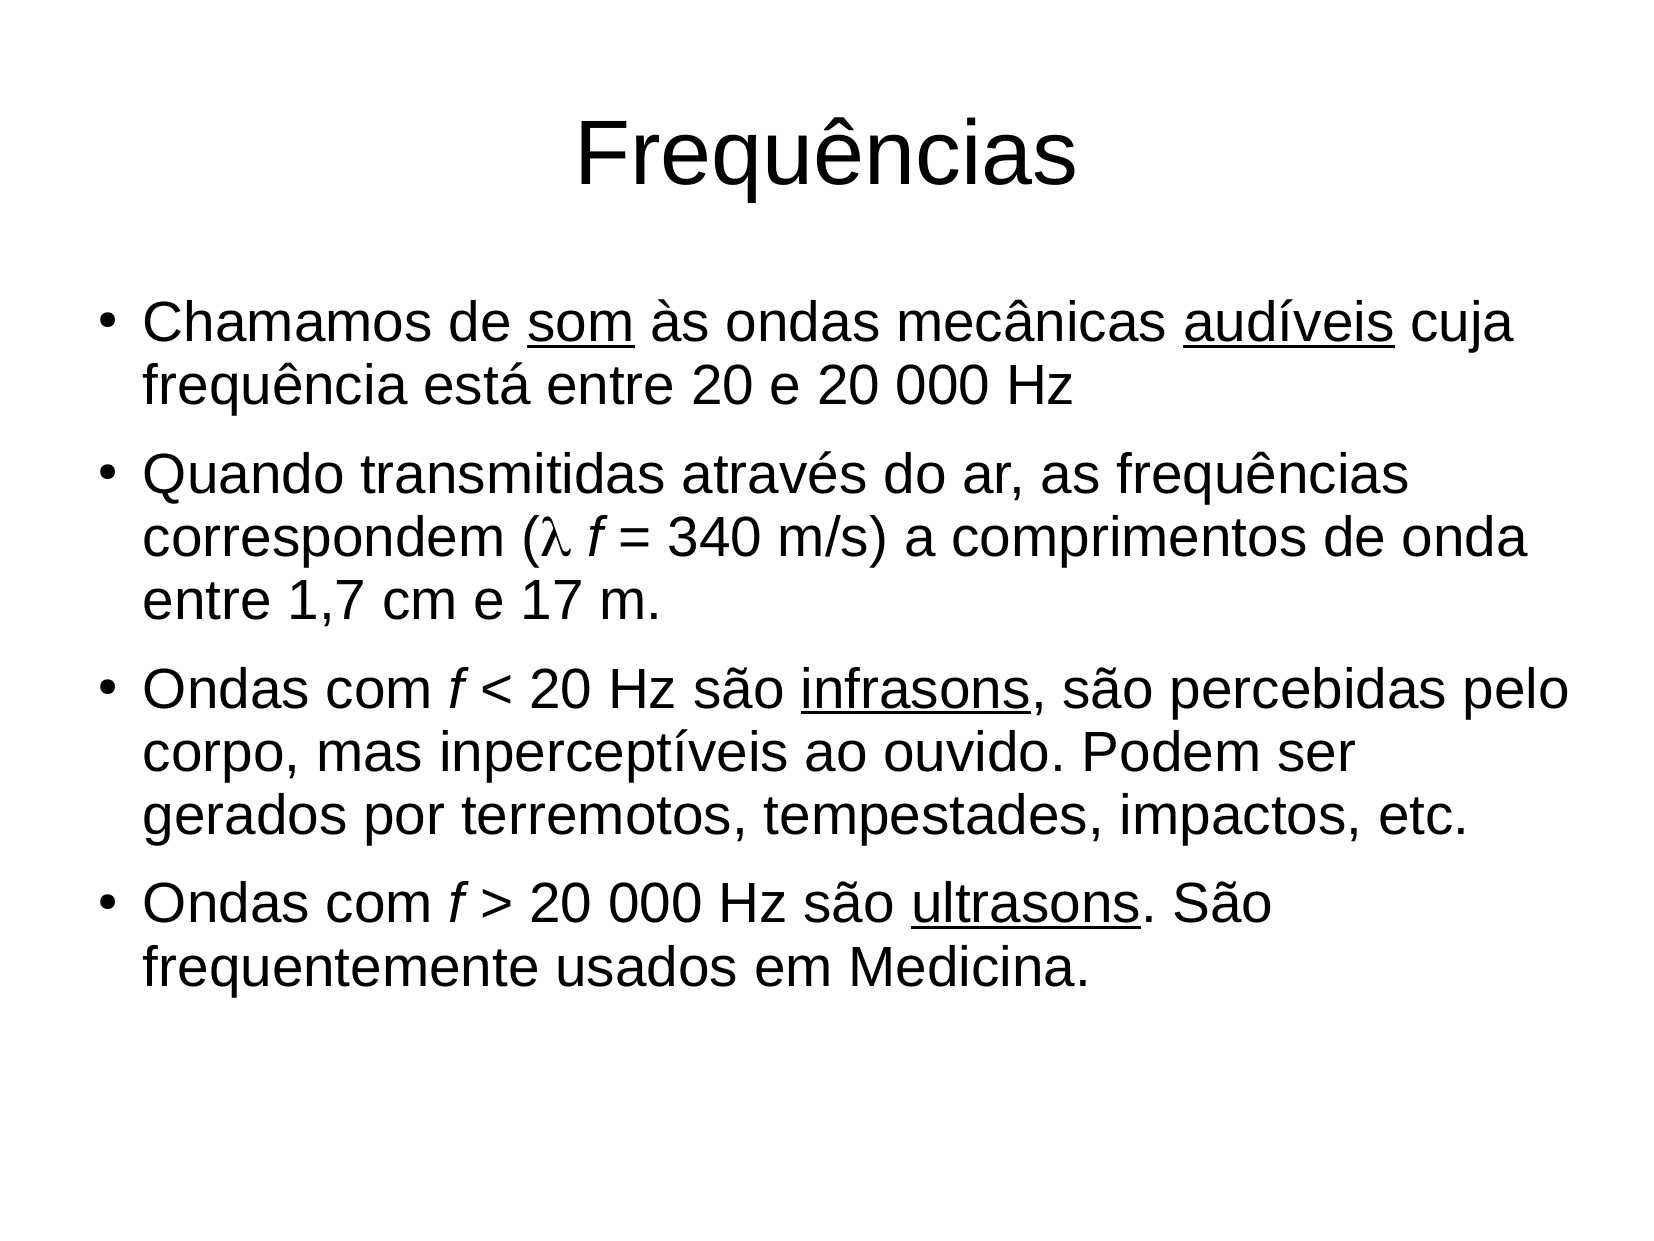

# Frequências
Chamamos de som às ondas mecânicas audíveis cuja frequência está entre 20 e 20 000 Hz
Quando transmitidas através do ar, as frequências correspondem (l f = 340 m/s) a comprimentos de onda entre 1,7 cm e 17 m.
Ondas com f < 20 Hz são infrasons, são percebidas pelo corpo, mas inperceptíveis ao ouvido. Podem ser gerados por terremotos, tempestades, impactos, etc.
Ondas com f > 20 000 Hz são ultrasons. São frequentemente usados em Medicina.